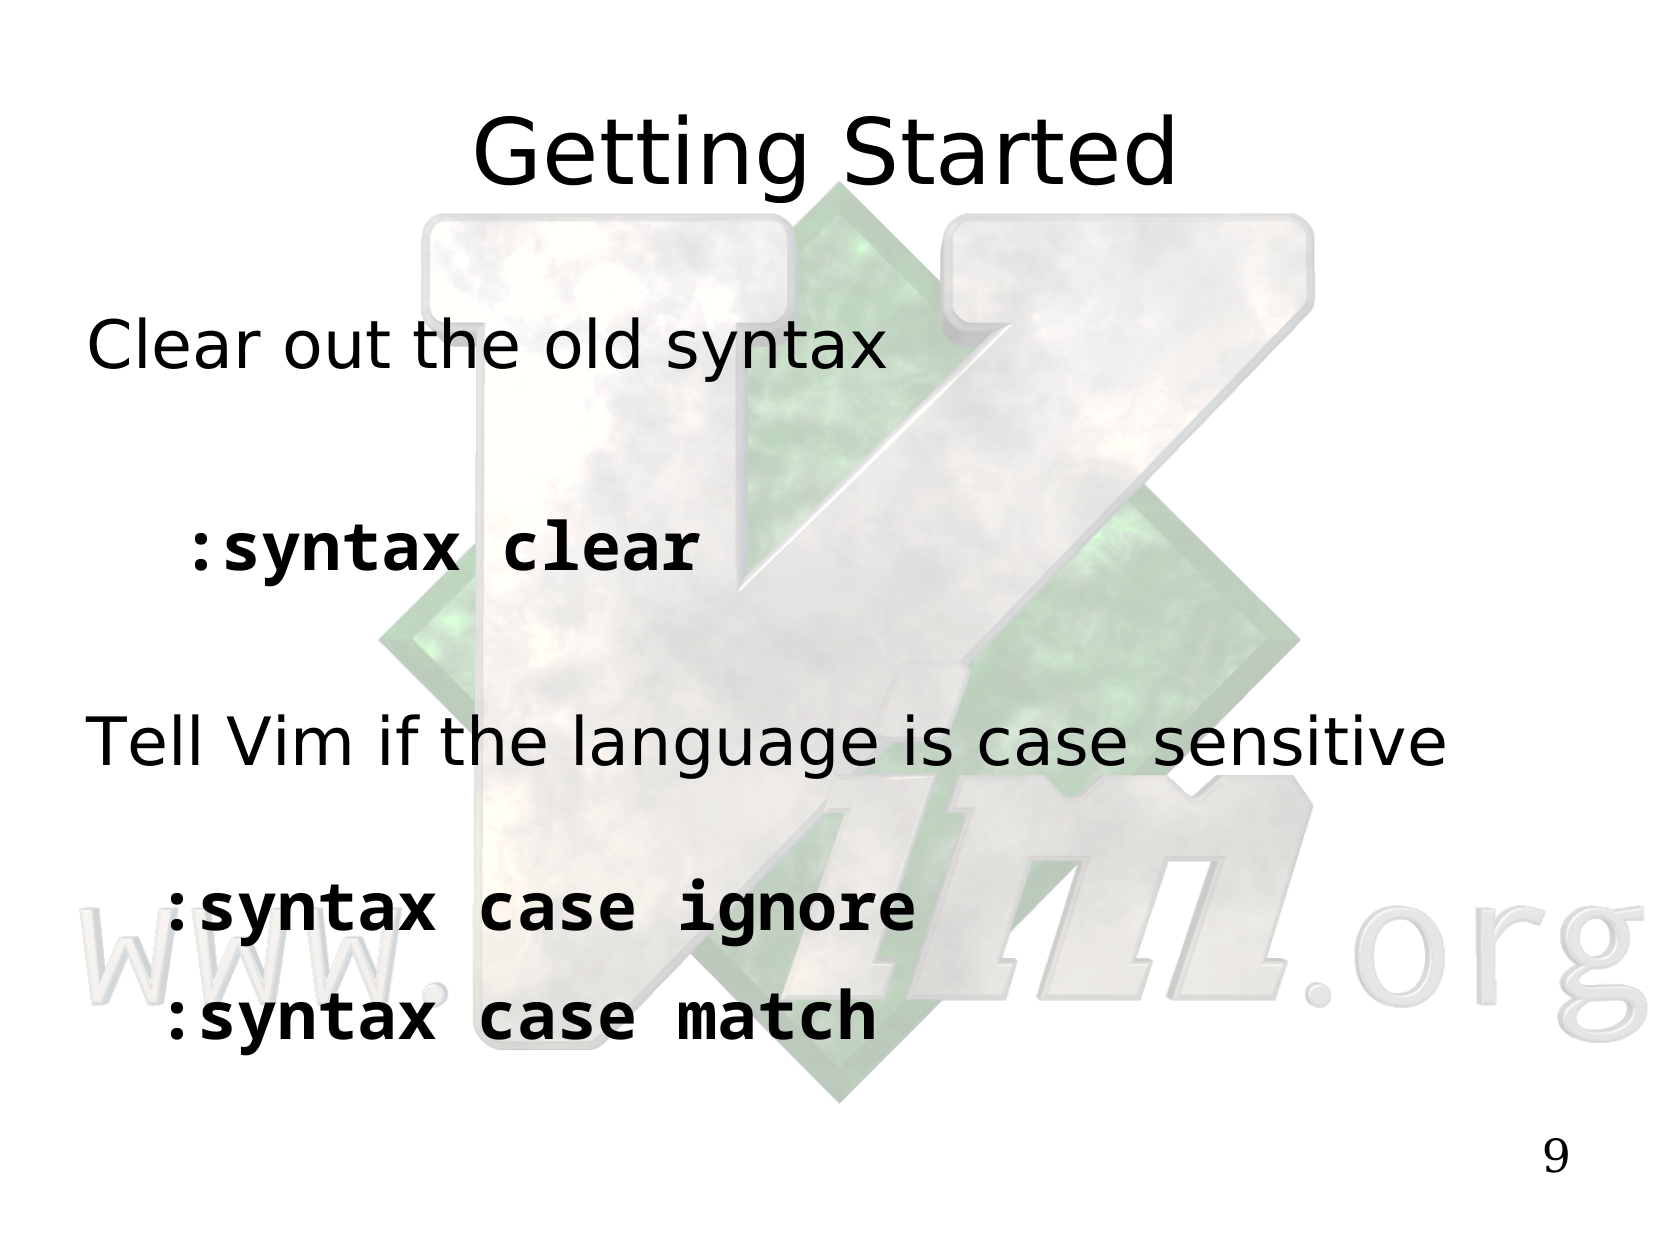

# Getting Started
Clear out the old syntax
:syntax clear
Tell Vim if the language is case sensitive
:syntax case ignore
:syntax case match
9